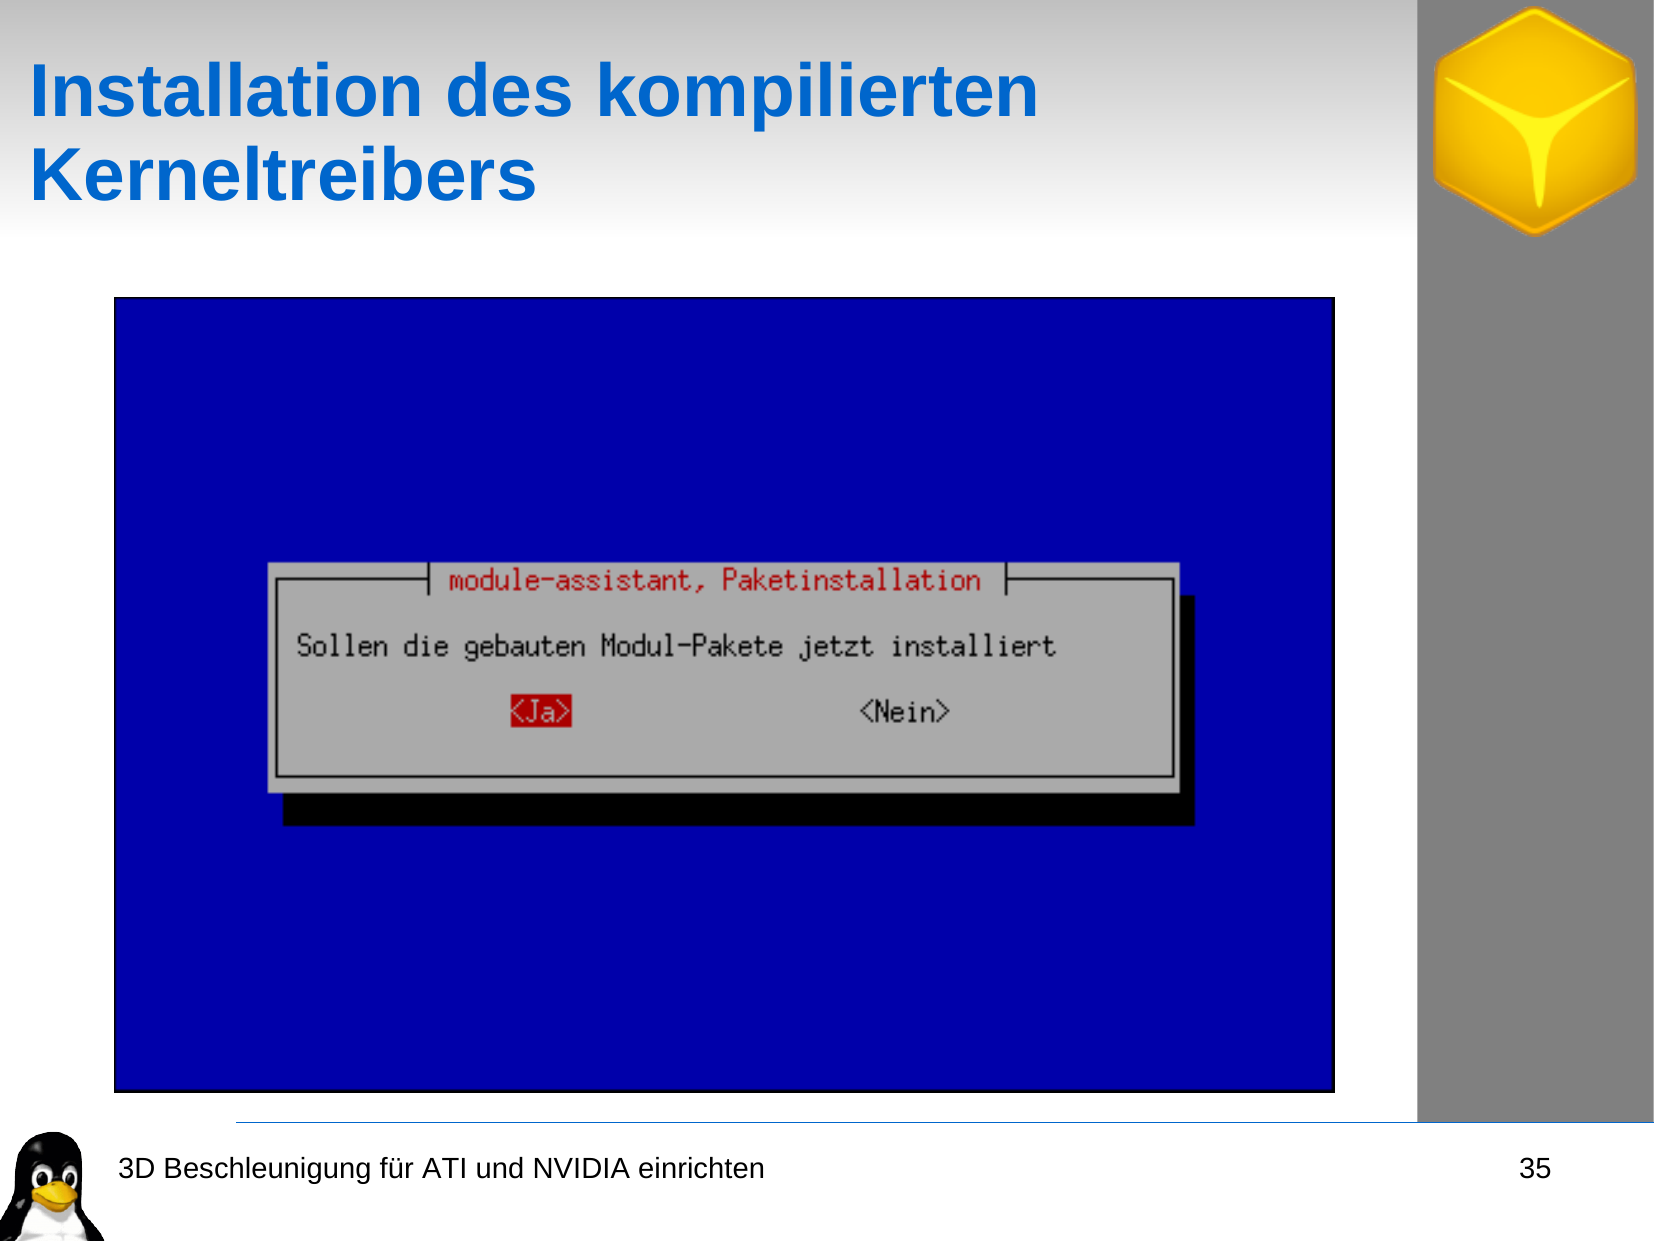

# Installation des kompilierten Kerneltreibers
3D Beschleunigung für ATI und NVIDIA einrichten
35